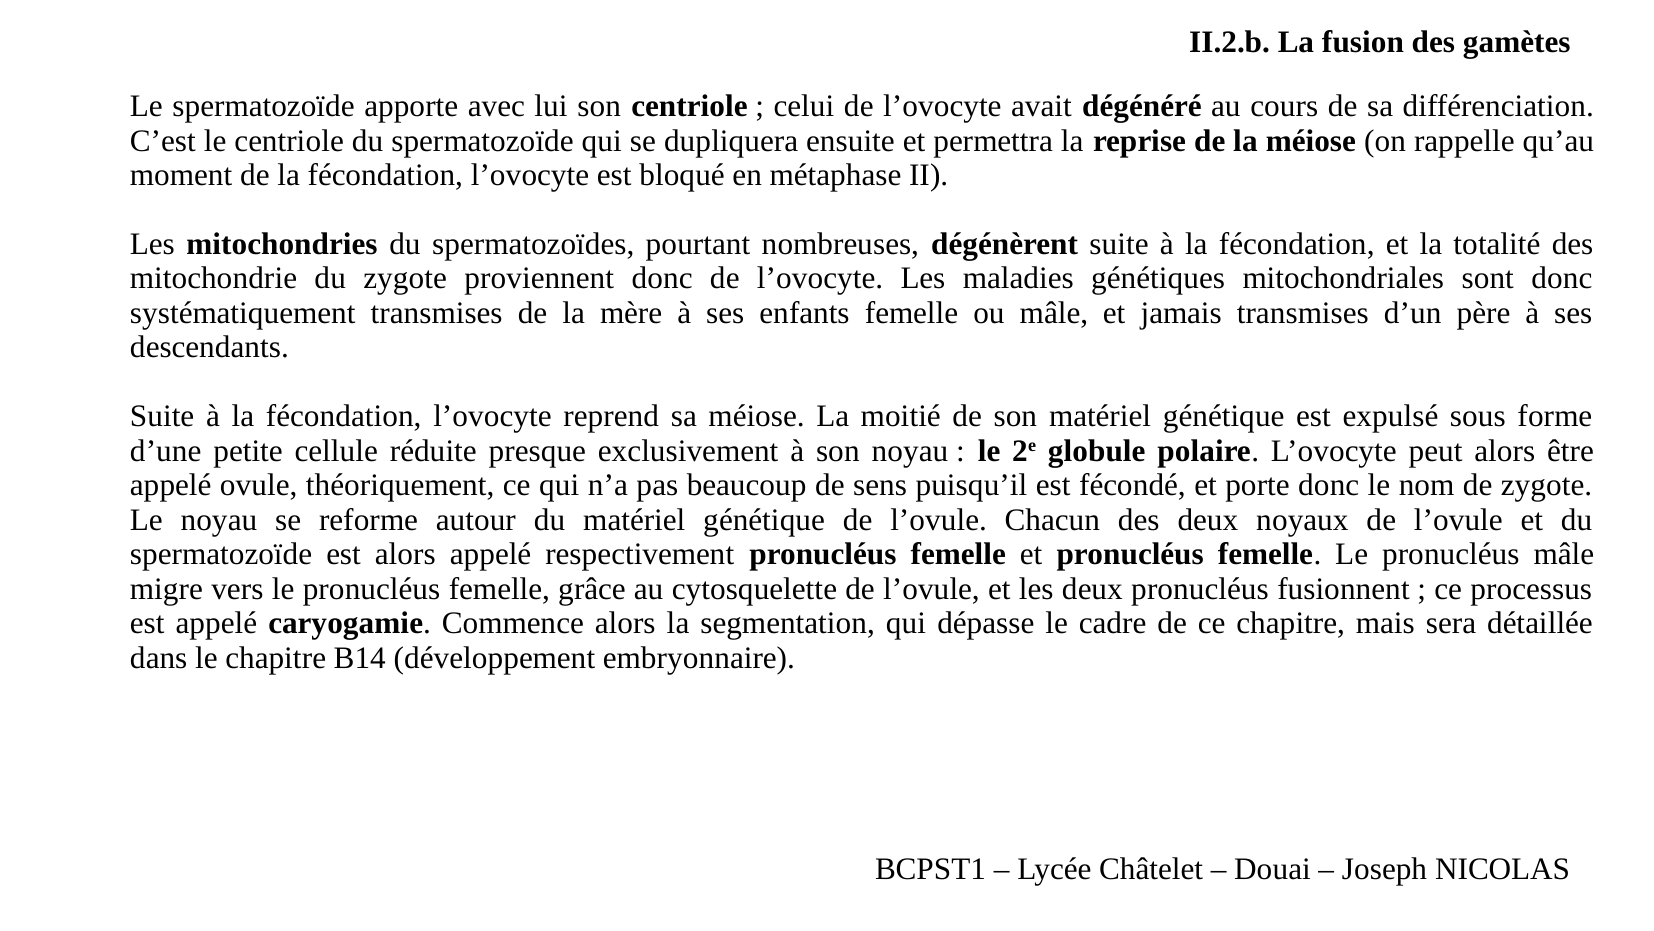

II.2.b. La fusion des gamètes
Le spermatozoïde apporte avec lui son centriole ; celui de l’ovocyte avait dégénéré au cours de sa différenciation. C’est le centriole du spermatozoïde qui se dupliquera ensuite et permettra la reprise de la méiose (on rappelle qu’au moment de la fécondation, l’ovocyte est bloqué en métaphase II).
Les mitochondries du spermatozoïdes, pourtant nombreuses, dégénèrent suite à la fécondation, et la totalité des mitochondrie du zygote proviennent donc de l’ovocyte. Les maladies génétiques mitochondriales sont donc systématiquement transmises de la mère à ses enfants femelle ou mâle, et jamais transmises d’un père à ses descendants.
Suite à la fécondation, l’ovocyte reprend sa méiose. La moitié de son matériel génétique est expulsé sous forme d’une petite cellule réduite presque exclusivement à son noyau : le 2e globule polaire. L’ovocyte peut alors être appelé ovule, théoriquement, ce qui n’a pas beaucoup de sens puisqu’il est fécondé, et porte donc le nom de zygote. Le noyau se reforme autour du matériel génétique de l’ovule. Chacun des deux noyaux de l’ovule et du spermatozoïde est alors appelé respectivement pronucléus femelle et pronucléus femelle. Le pronucléus mâle migre vers le pronucléus femelle, grâce au cytosquelette de l’ovule, et les deux pronucléus fusionnent ; ce processus est appelé caryogamie. Commence alors la segmentation, qui dépasse le cadre de ce chapitre, mais sera détaillée dans le chapitre B14 (développement embryonnaire).
BCPST1 – Lycée Châtelet – Douai – Joseph NICOLAS